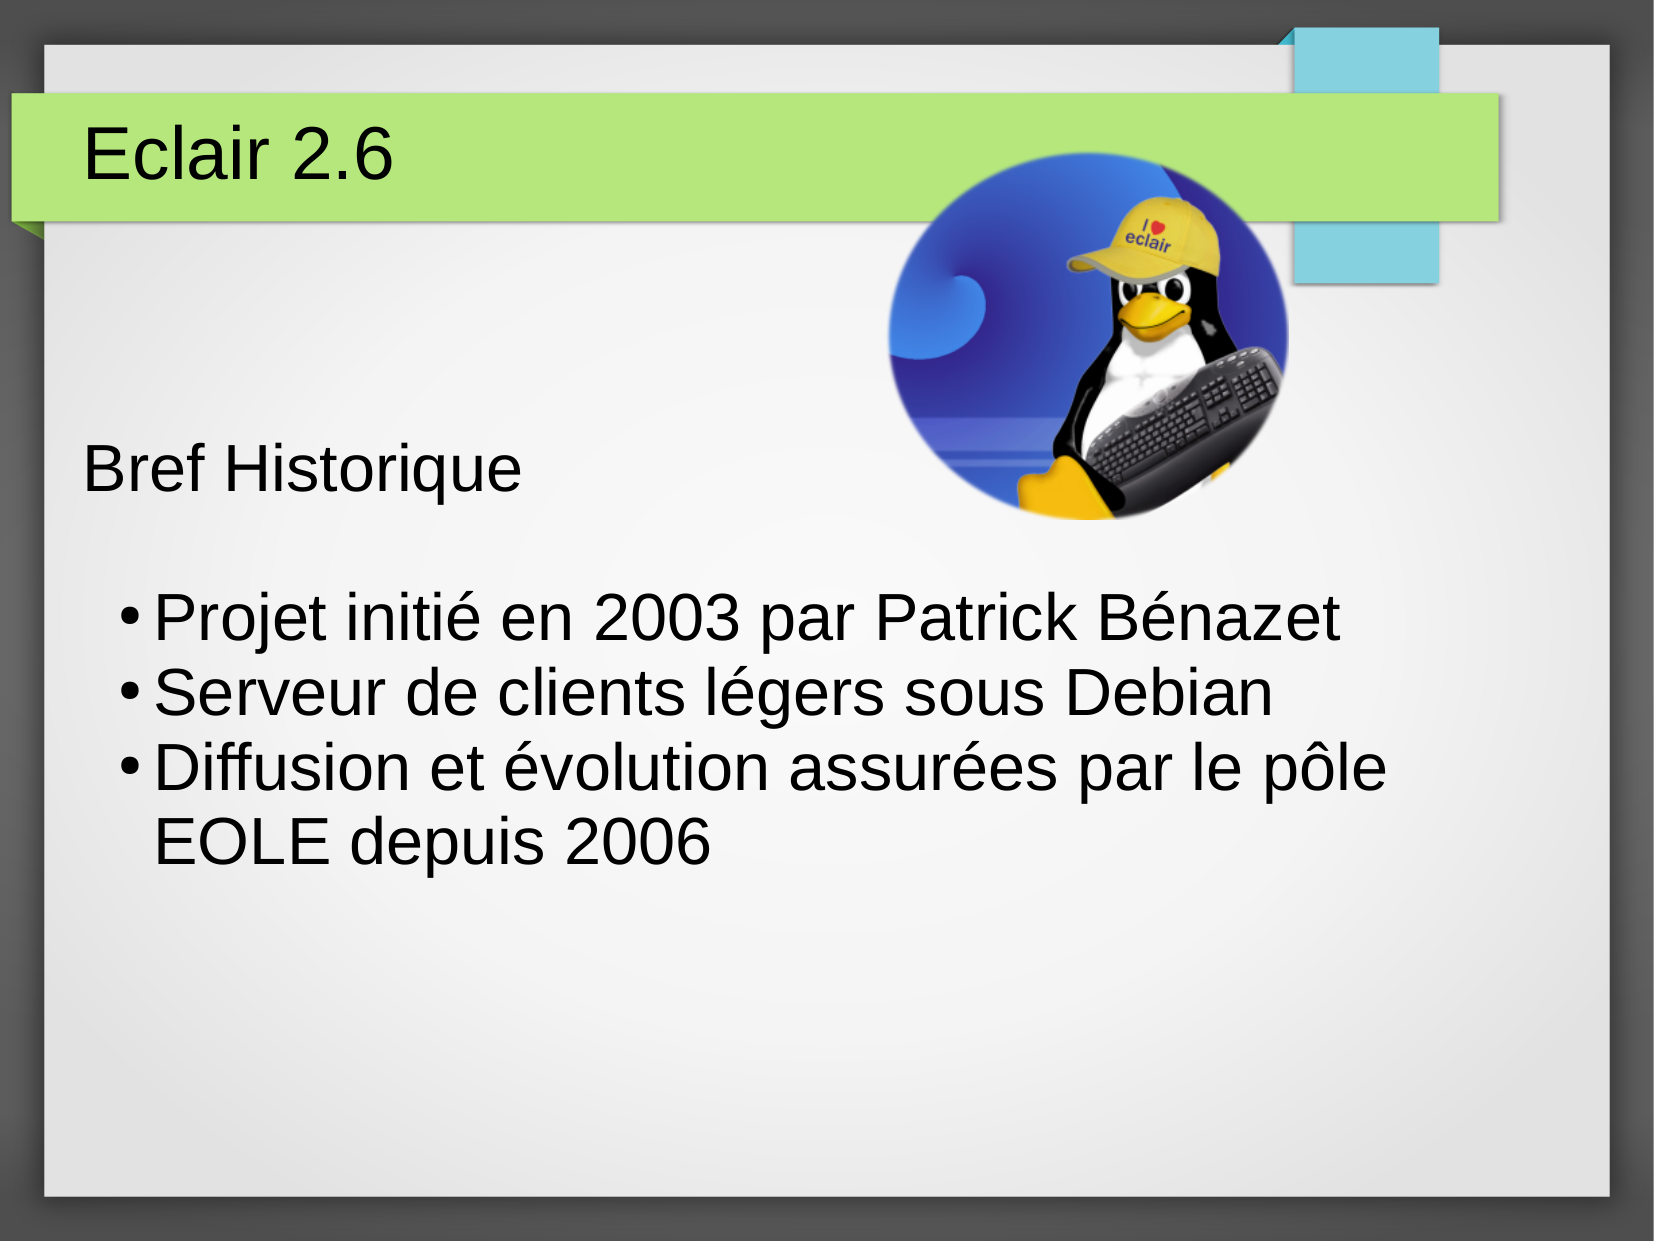

# Eclair 2.6
Bref Historique
Projet initié en 2003 par Patrick Bénazet
Serveur de clients légers sous Debian
Diffusion et évolution assurées par le pôle EOLE depuis 2006